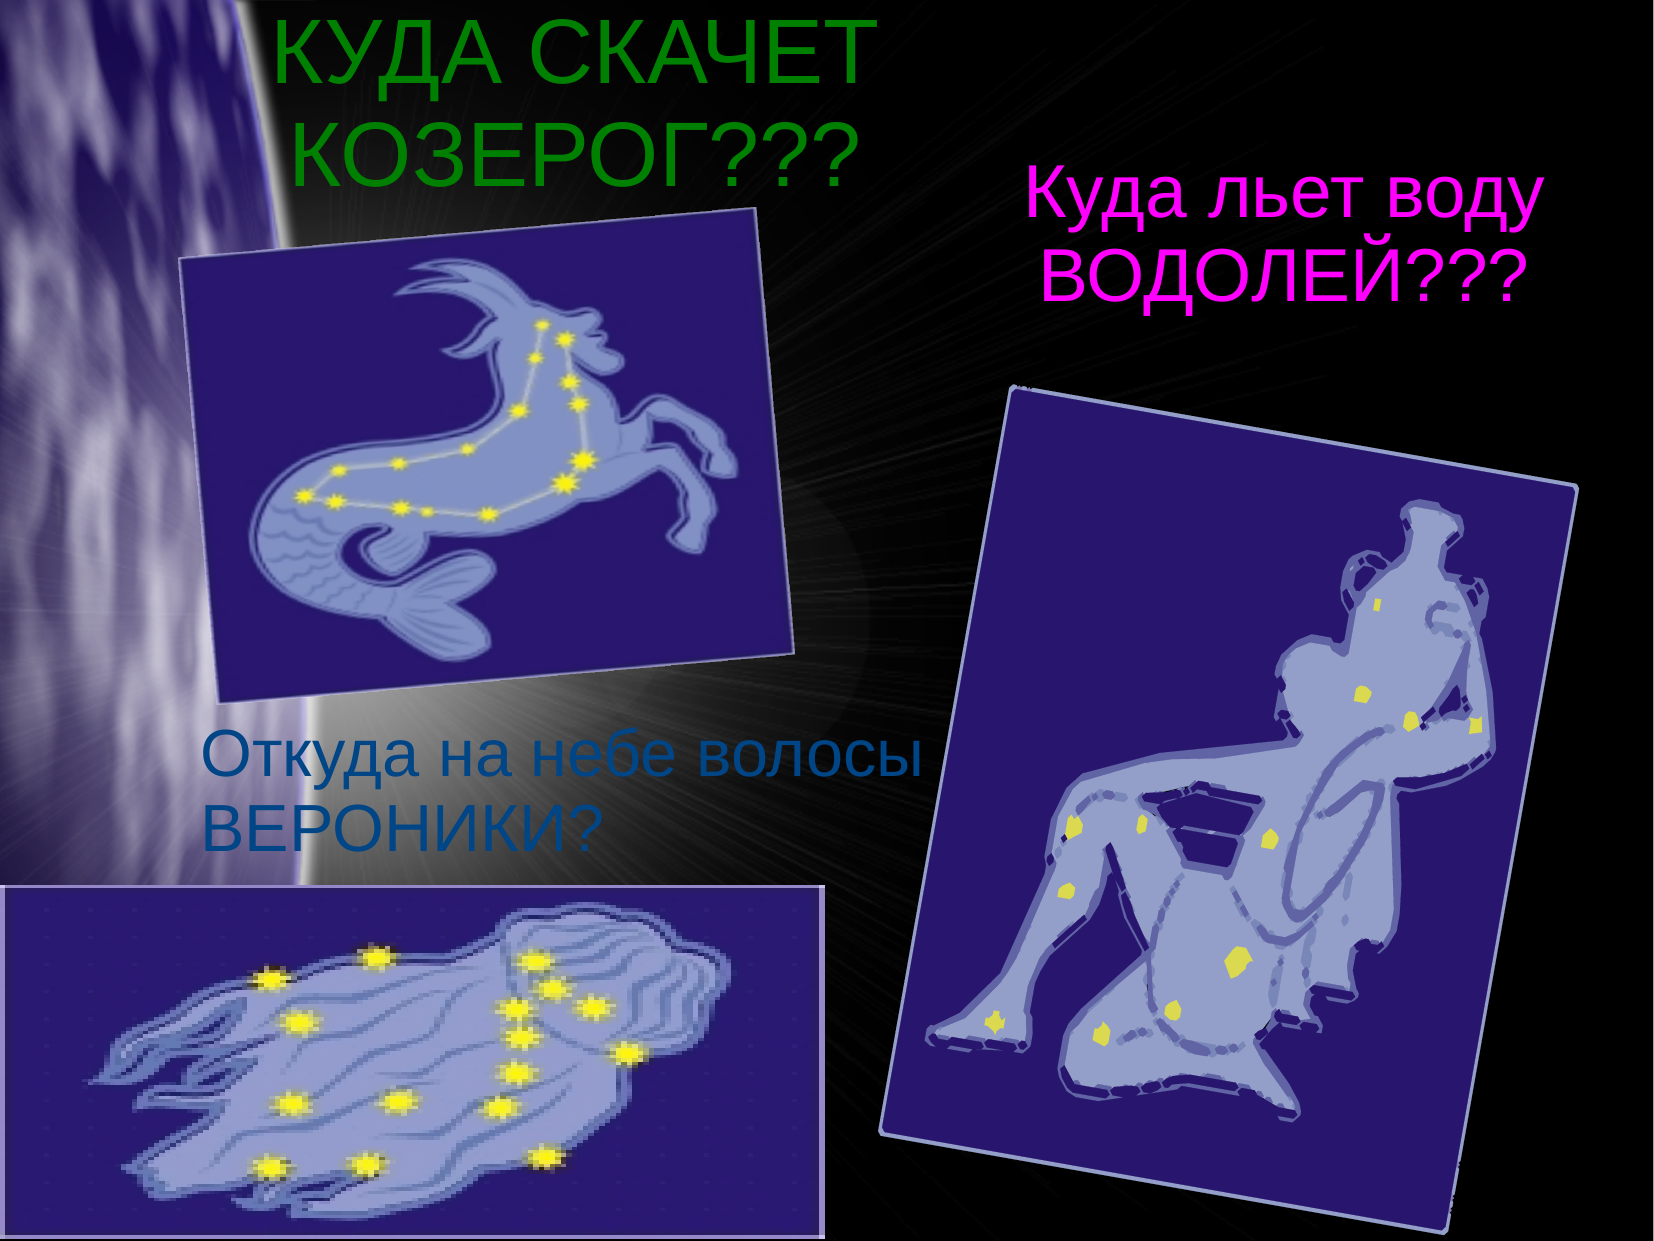

# КУДА СКАЧЕТ КОЗЕРОГ???
Куда льет воду ВОДОЛЕЙ???
Откуда на небе волосы ВЕРОНИКИ?